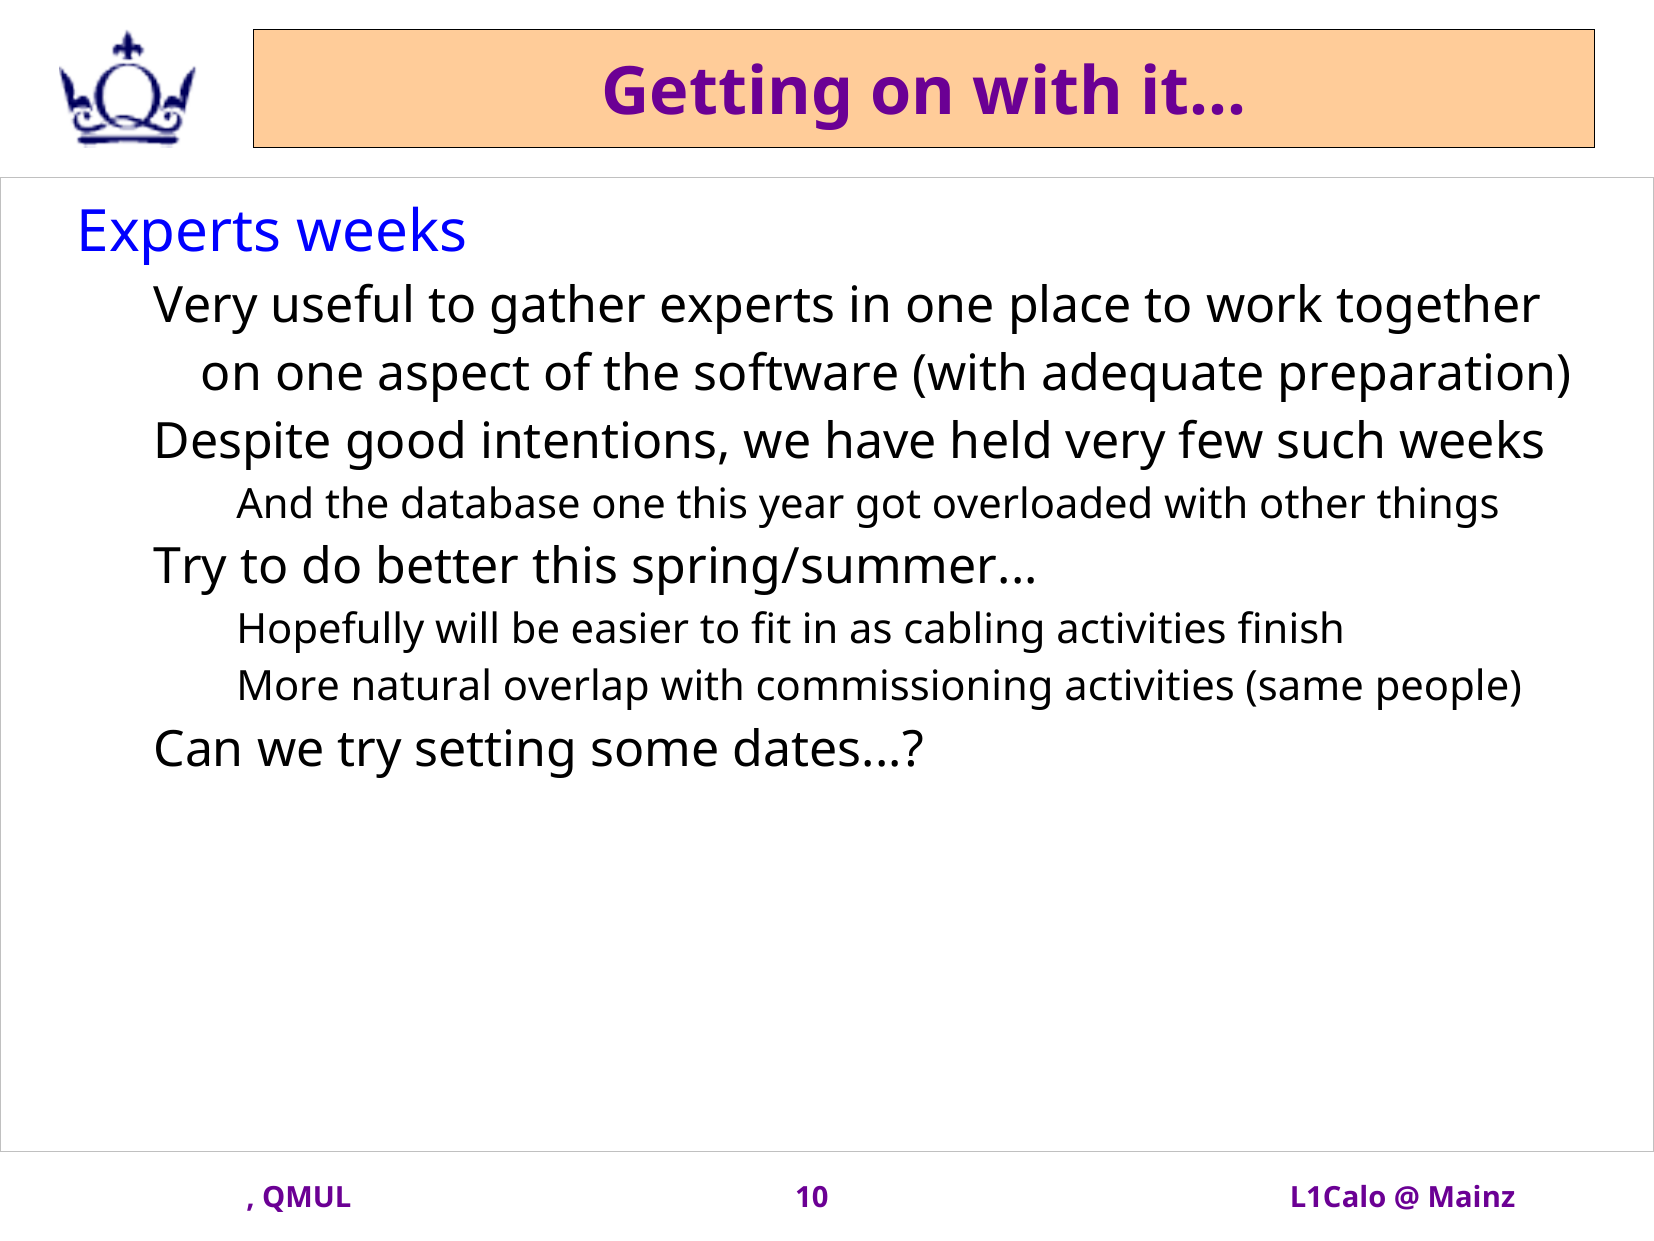

# Getting on with it...
Experts weeks
Very useful to gather experts in one place to work together on one aspect of the software (with adequate preparation)
Despite good intentions, we have held very few such weeks
And the database one this year got overloaded with other things
Try to do better this spring/summer...
Hopefully will be easier to fit in as cabling activities finish
More natural overlap with commissioning activities (same people)
Can we try setting some dates...?